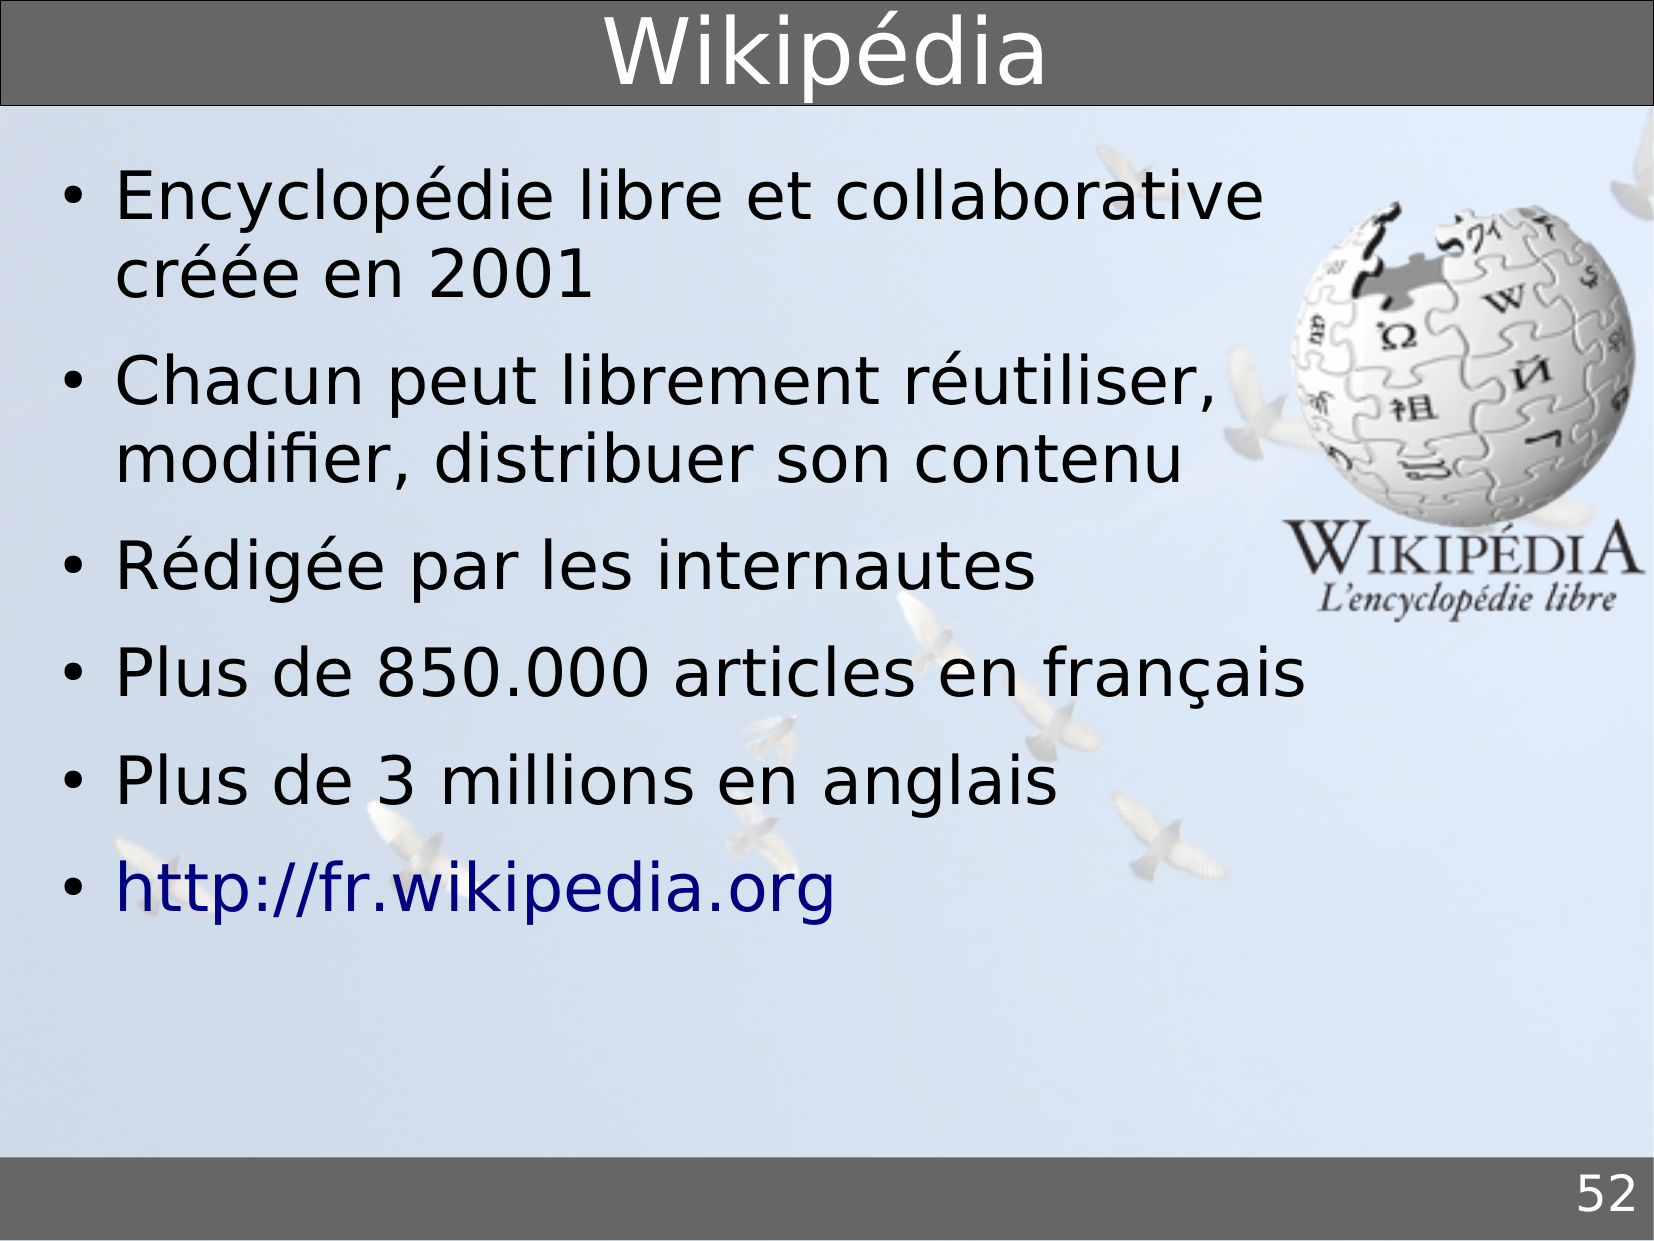

# Wikipédia
Encyclopédie libre et collaborative créée en 2001
Chacun peut librement réutiliser, modifier, distribuer son contenu
Rédigée par les internautes
Plus de 850.000 articles en français
Plus de 3 millions en anglais
http://fr.wikipedia.org